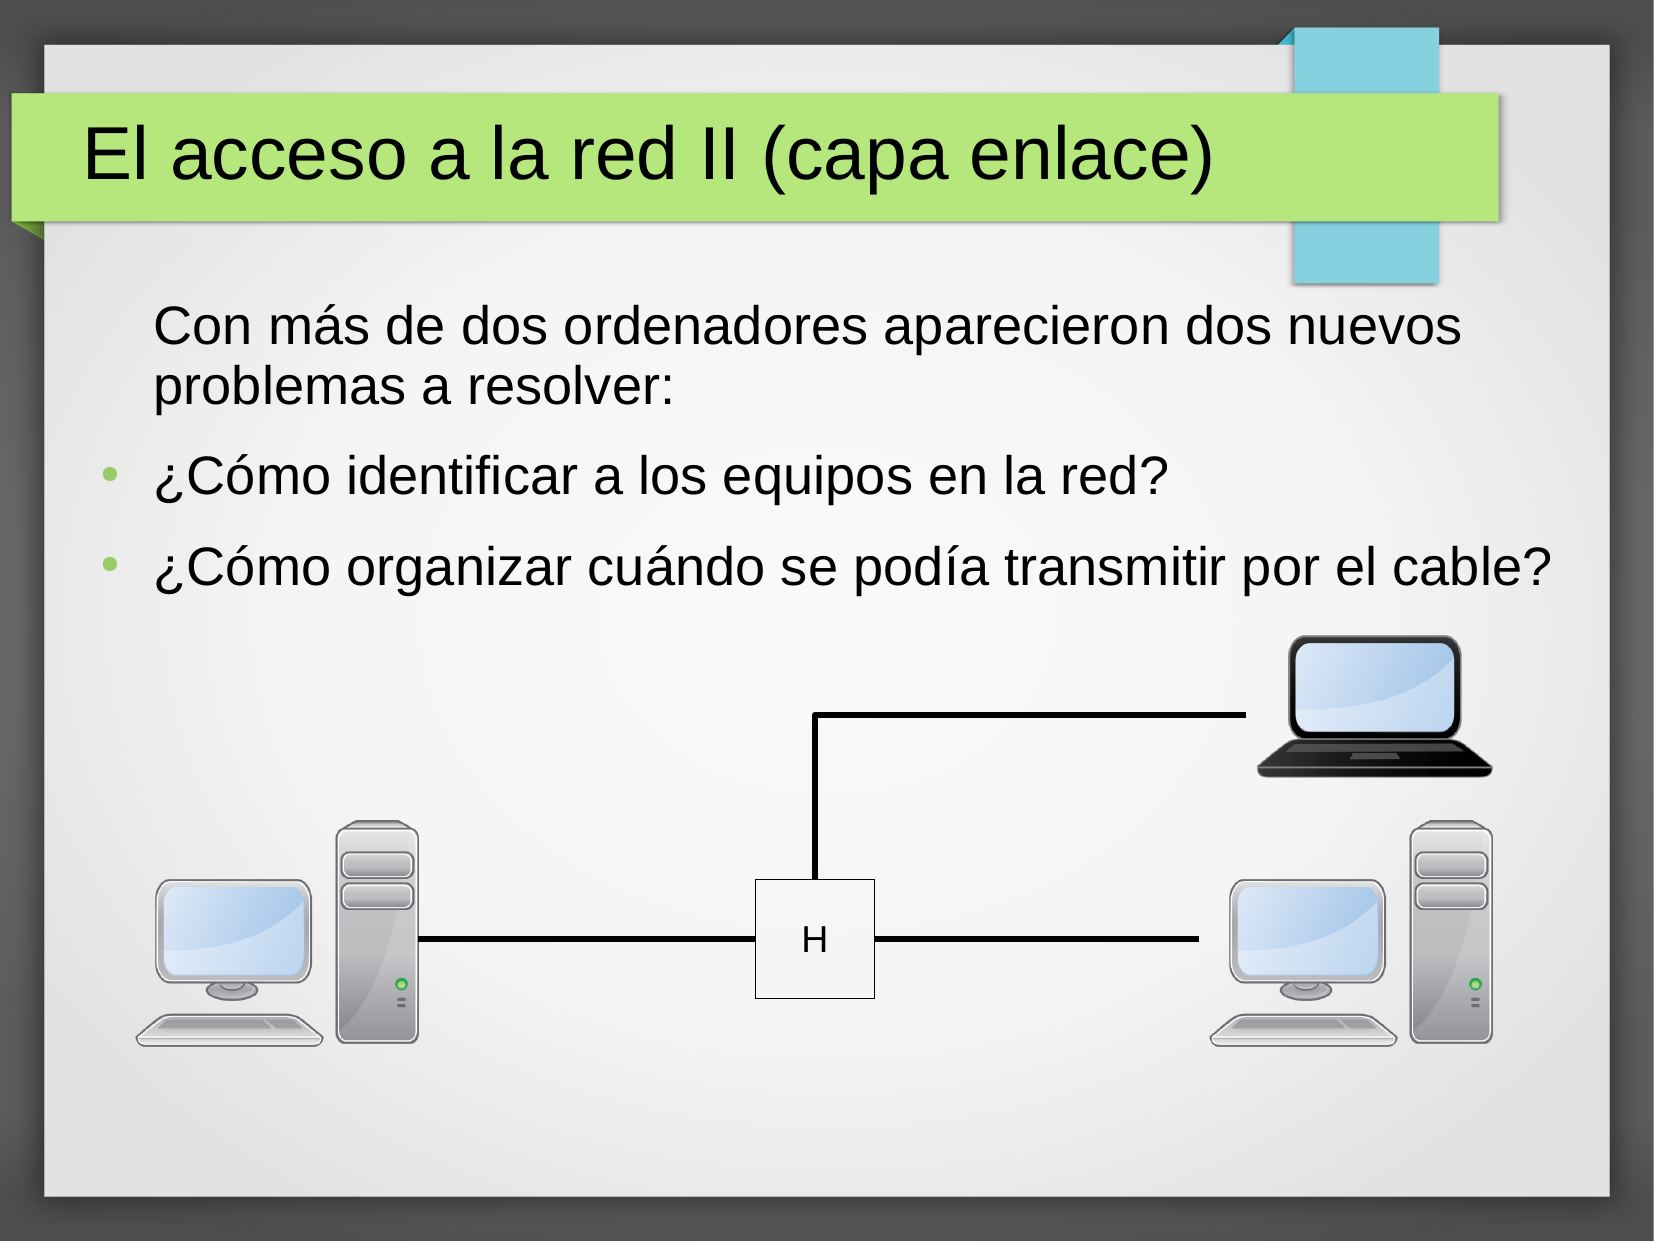

# El acceso a la red II (capa enlace)
Con más de dos ordenadores aparecieron dos nuevos problemas a resolver:
¿Cómo identificar a los equipos en la red?
¿Cómo organizar cuándo se podía transmitir por el cable?
H